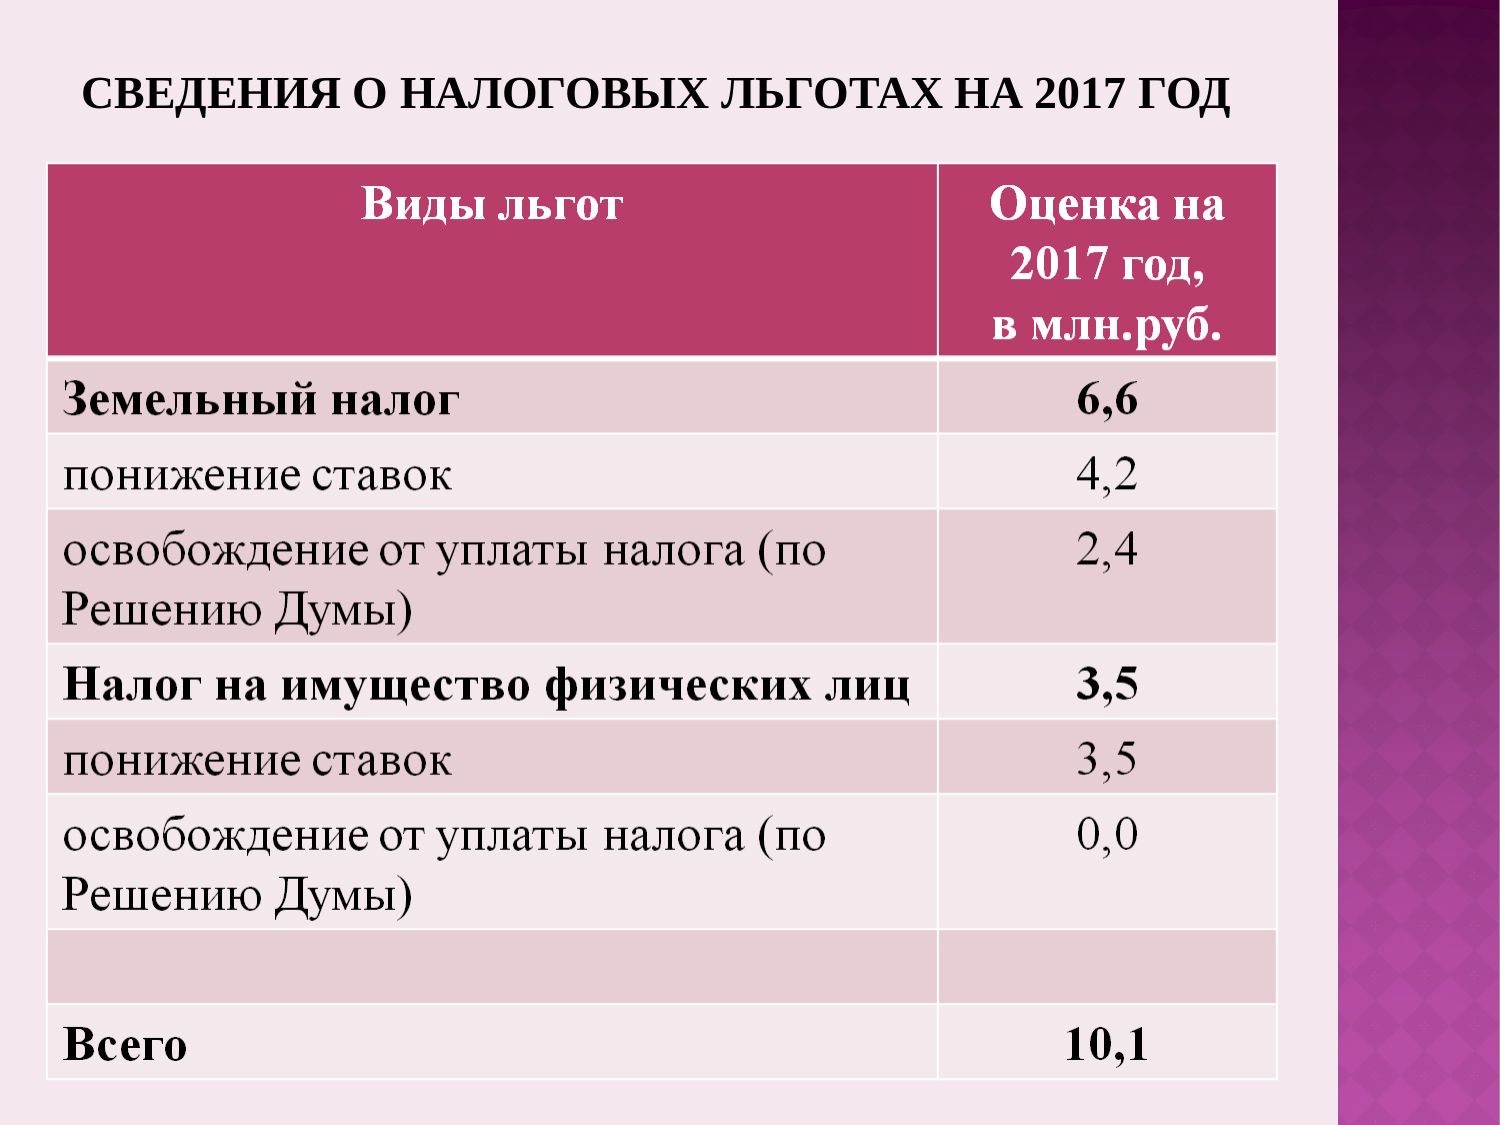

# Сведения о налоговых льготах на 2017 год